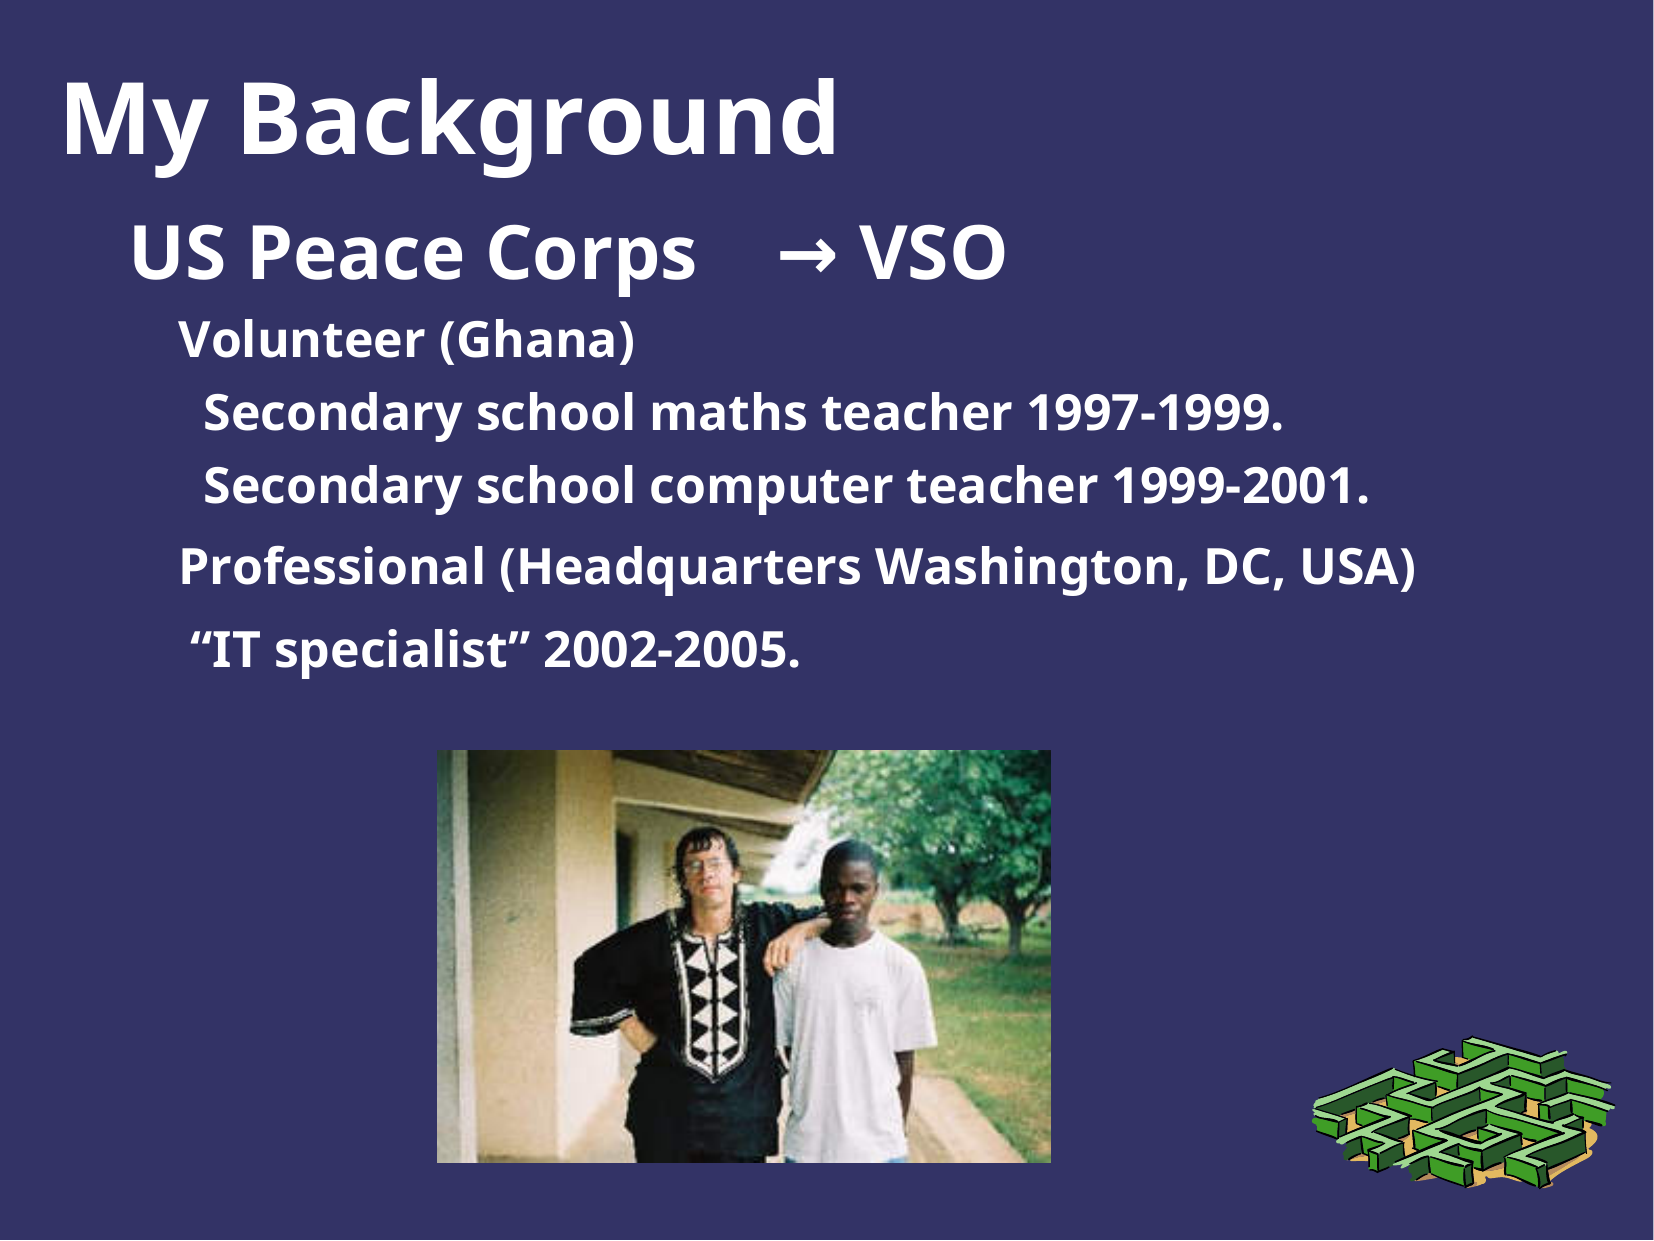

My Background
US Peace Corps
→ VSO
Volunteer (Ghana)
 Secondary school maths teacher 1997-1999.
 Secondary school computer teacher 1999-2001.
Professional (Headquarters Washington, DC, USA)
“IT specialist” 2002-2005.